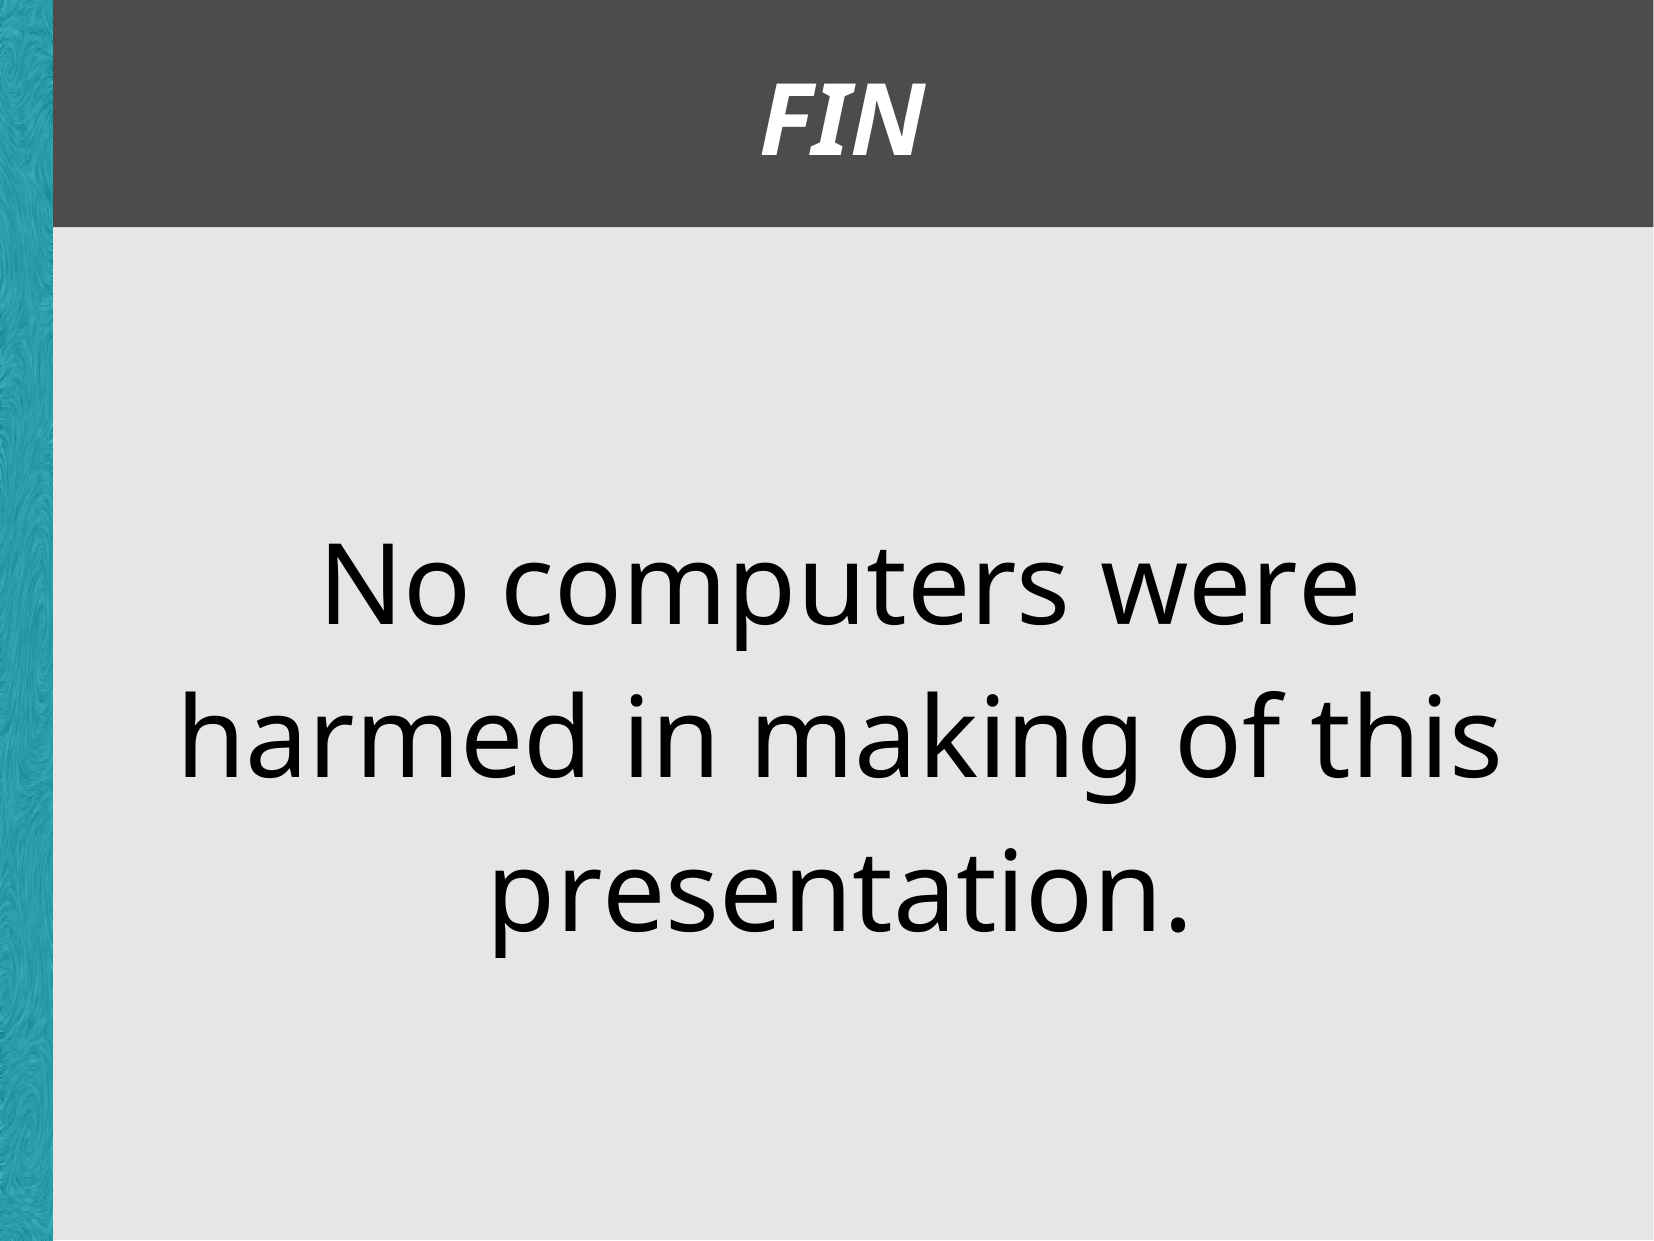

# FIN
No computers were harmed in making of this presentation.